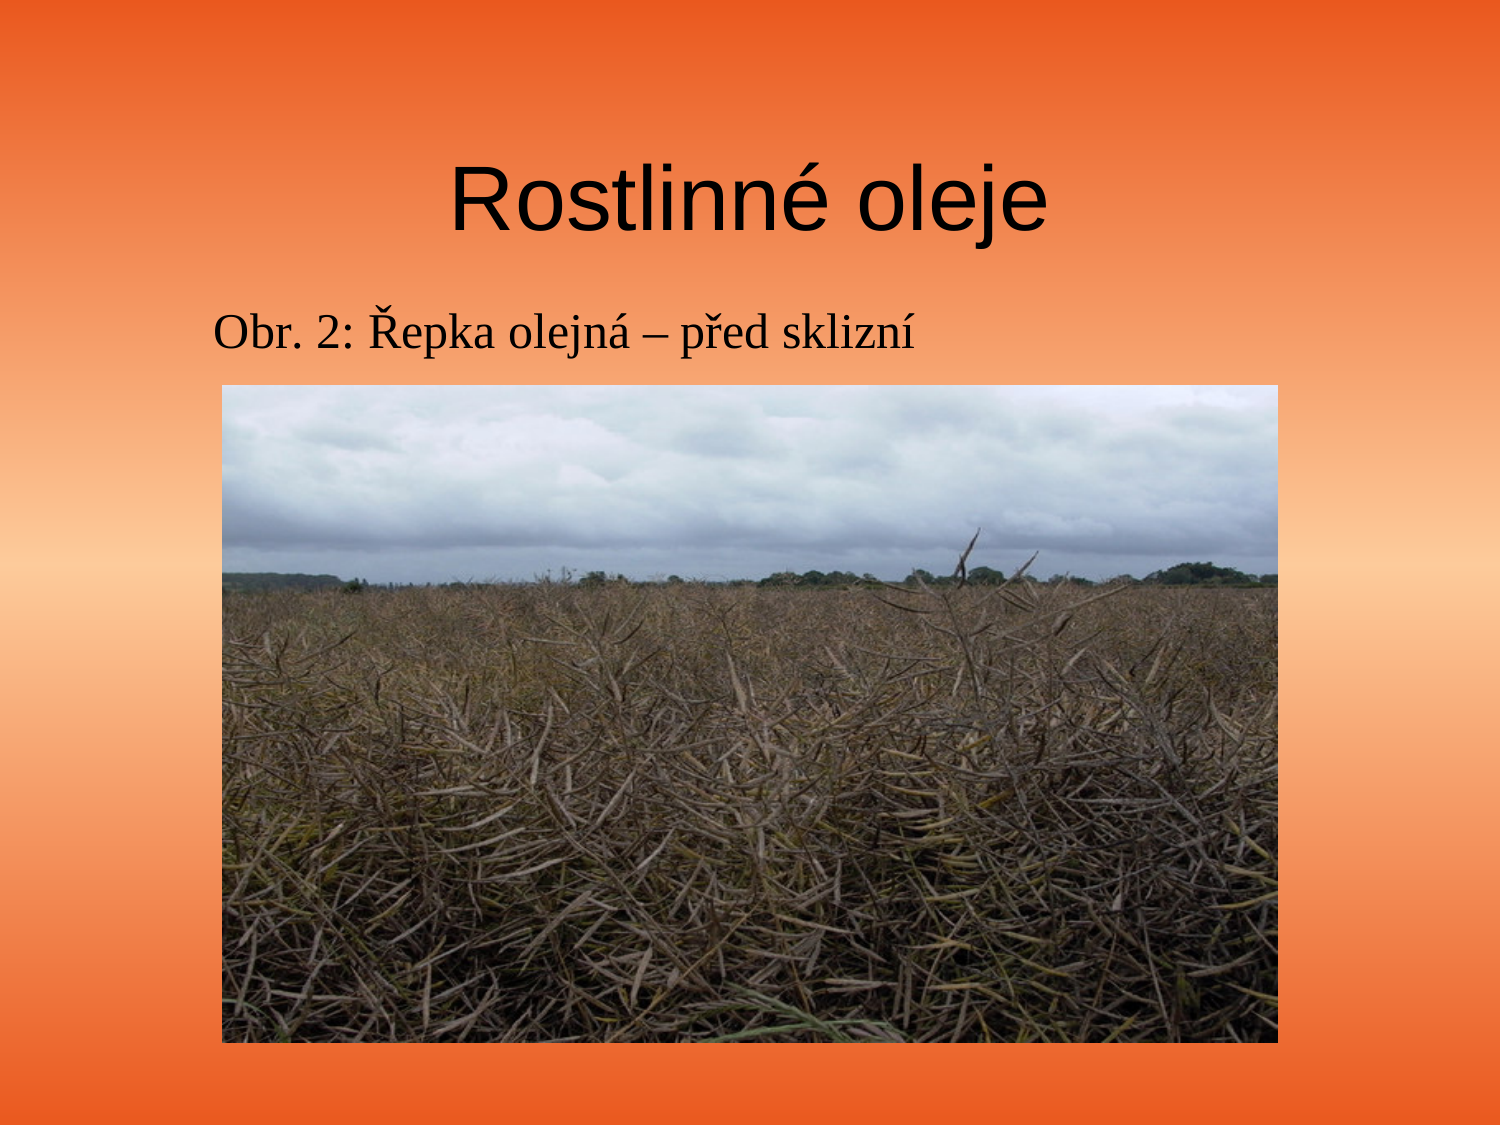

# Rostlinné oleje
Obr. 2: Řepka olejná – před sklizní